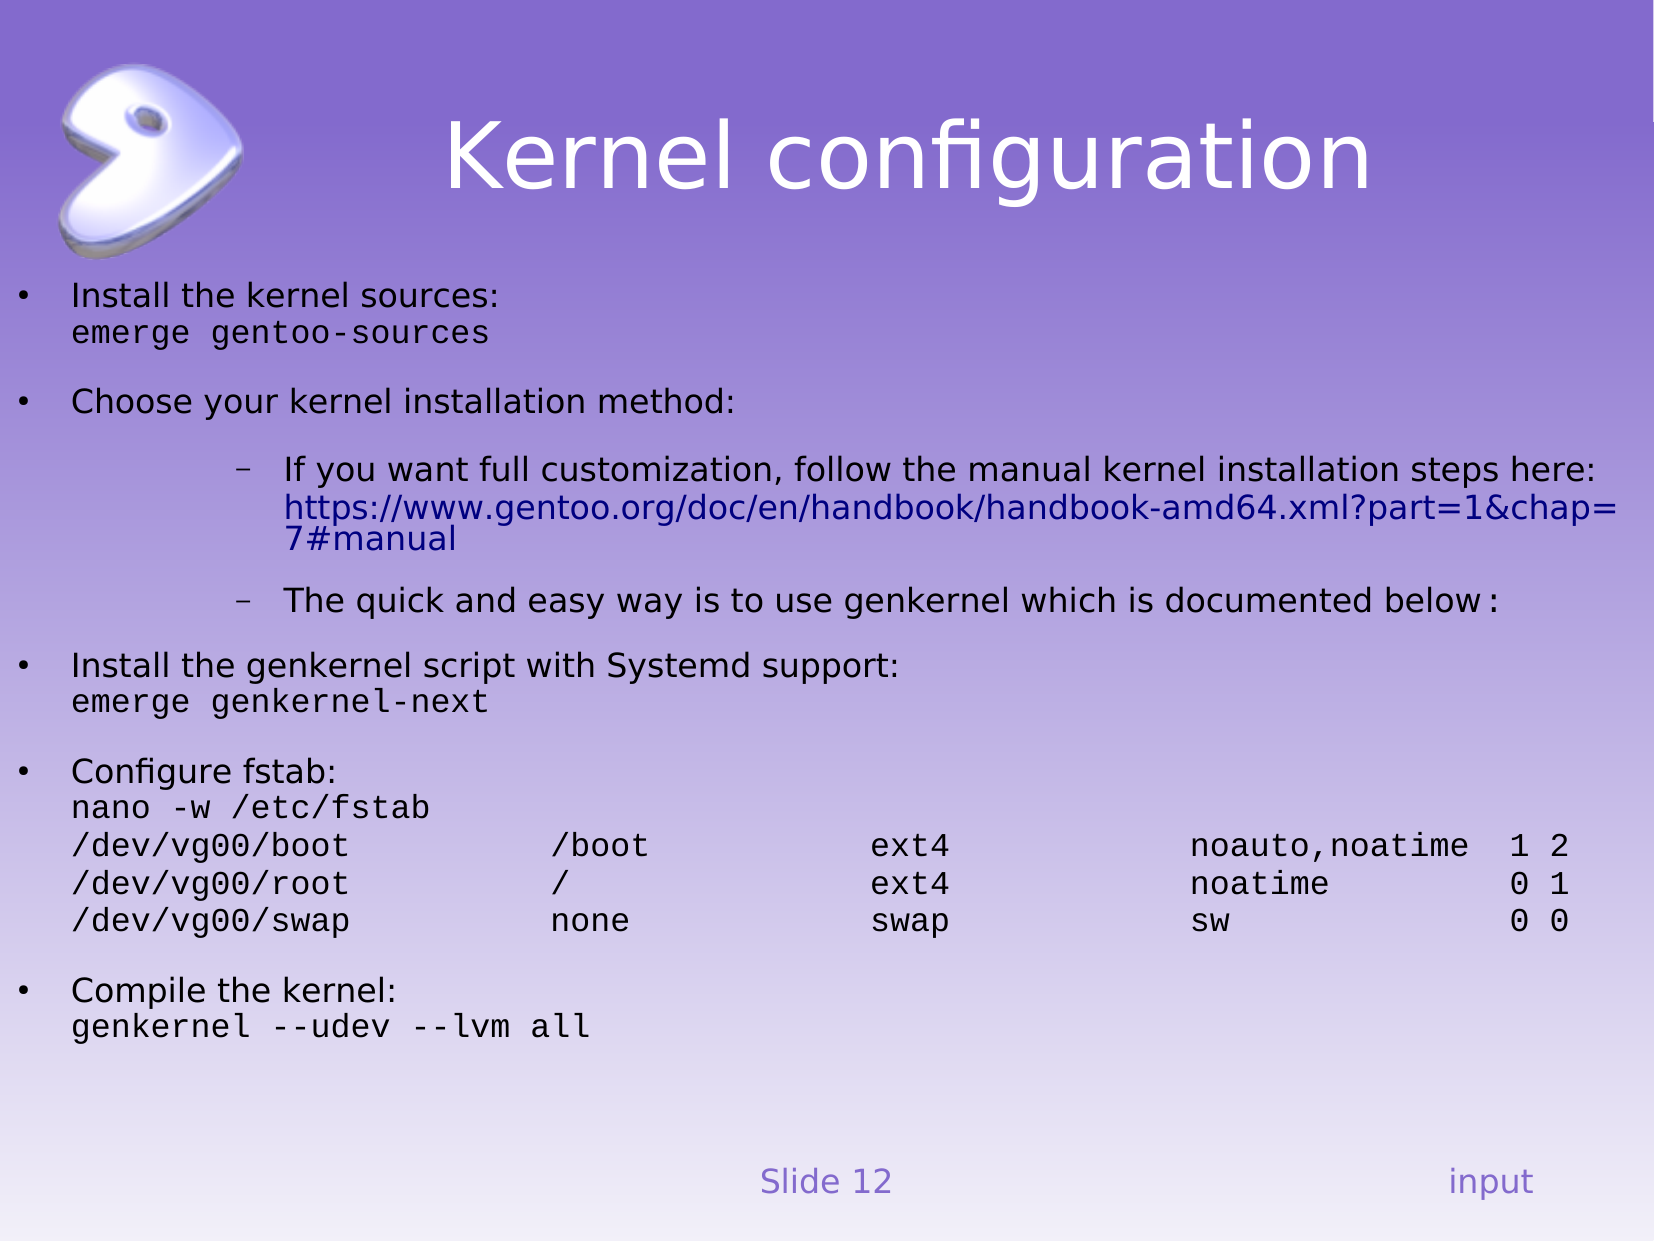

# Kernel configuration
Install the kernel sources:
emerge gentoo-sources
Choose your kernel installation method:
If you want full customization, follow the manual kernel installation steps here: https://www.gentoo.org/doc/en/handbook/handbook-amd64.xml?part=1&chap=7#manual
The quick and easy way is to use genkernel which is documented below:
Install the genkernel script with Systemd support:
emerge genkernel-next
Configure fstab:
nano -w /etc/fstab
/dev/vg00/boot /boot ext4 noauto,noatime 1 2
/dev/vg00/root / ext4 noatime 0 1
/dev/vg00/swap none swap sw 0 0
Compile the kernel:
genkernel --udev --lvm all